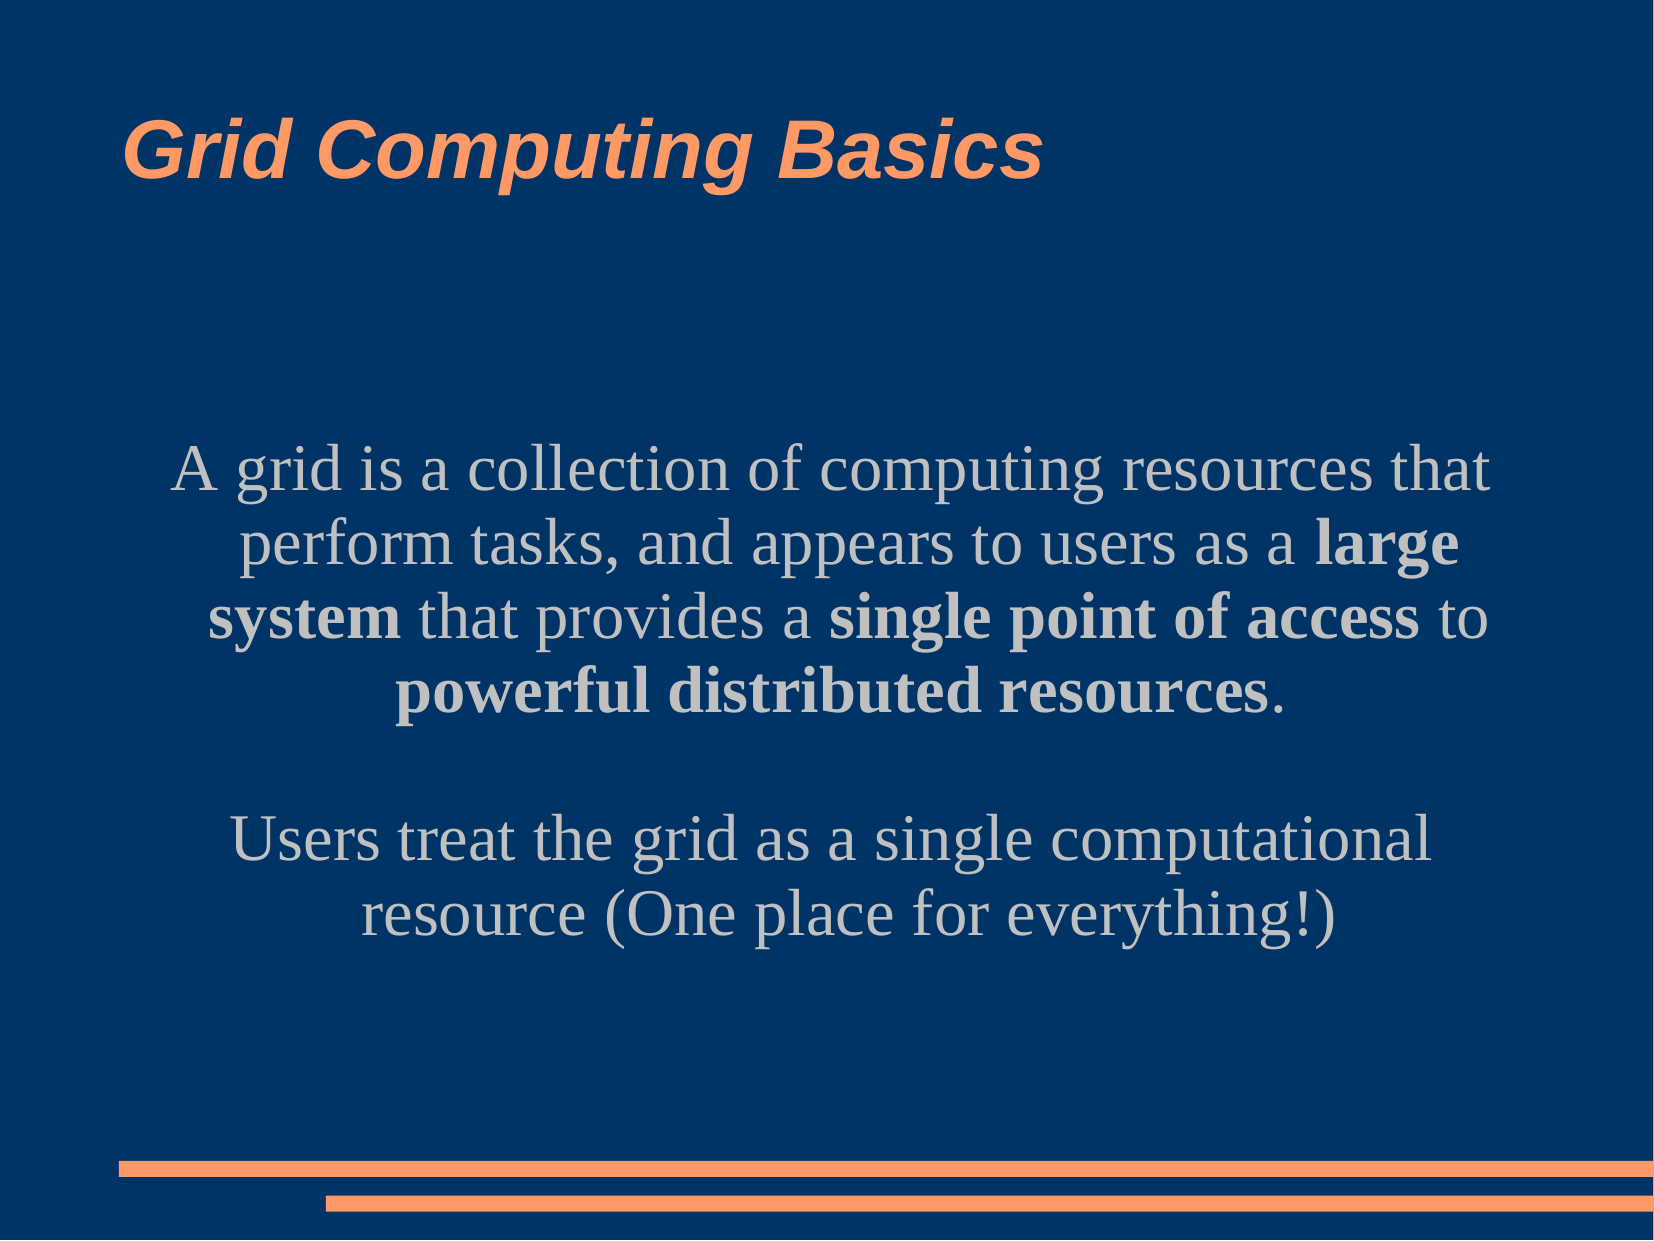

# Grid Computing Basics
A grid is a collection of computing resources that perform tasks, and appears to users as a large system that provides a single point of access to powerful distributed resources.
Users treat the grid as a single computational resource (One place for everything!)